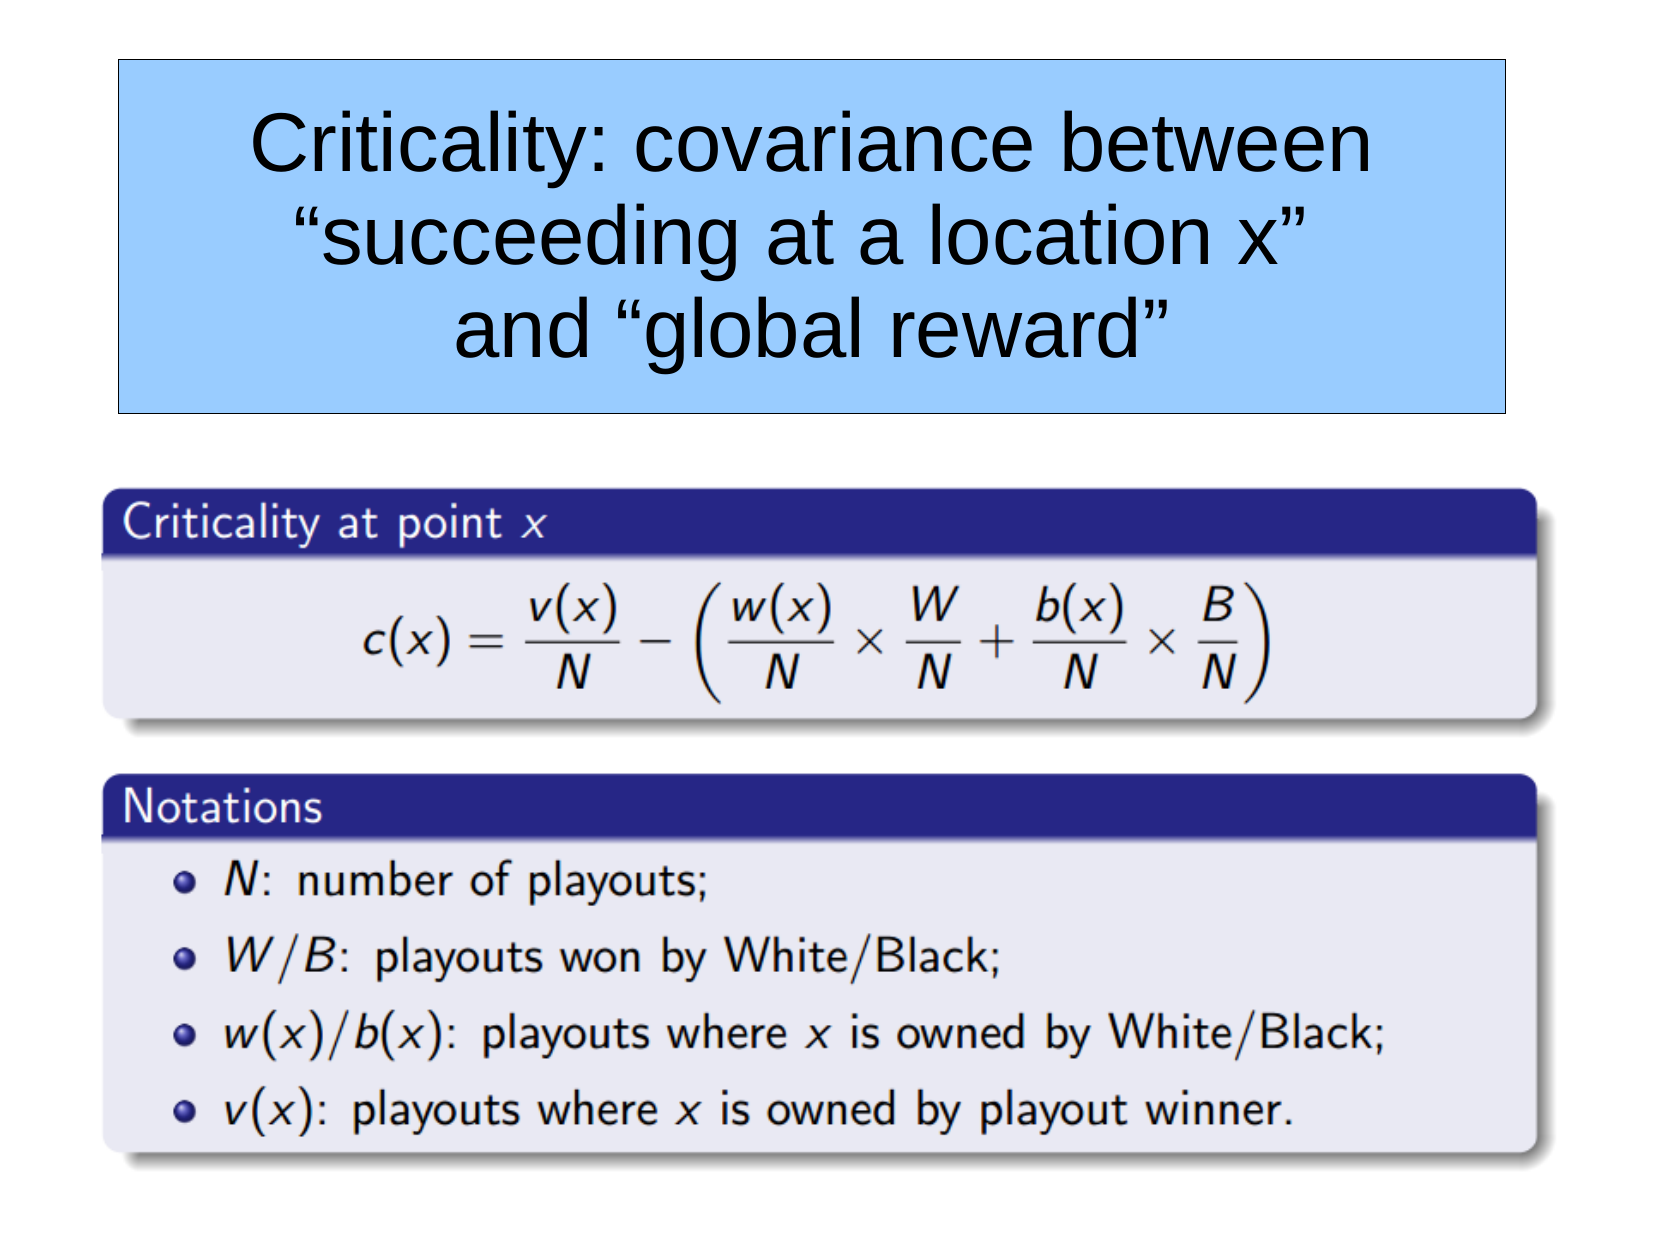

Criticality: covariance between
“succeeding at a location x”
and “global reward”